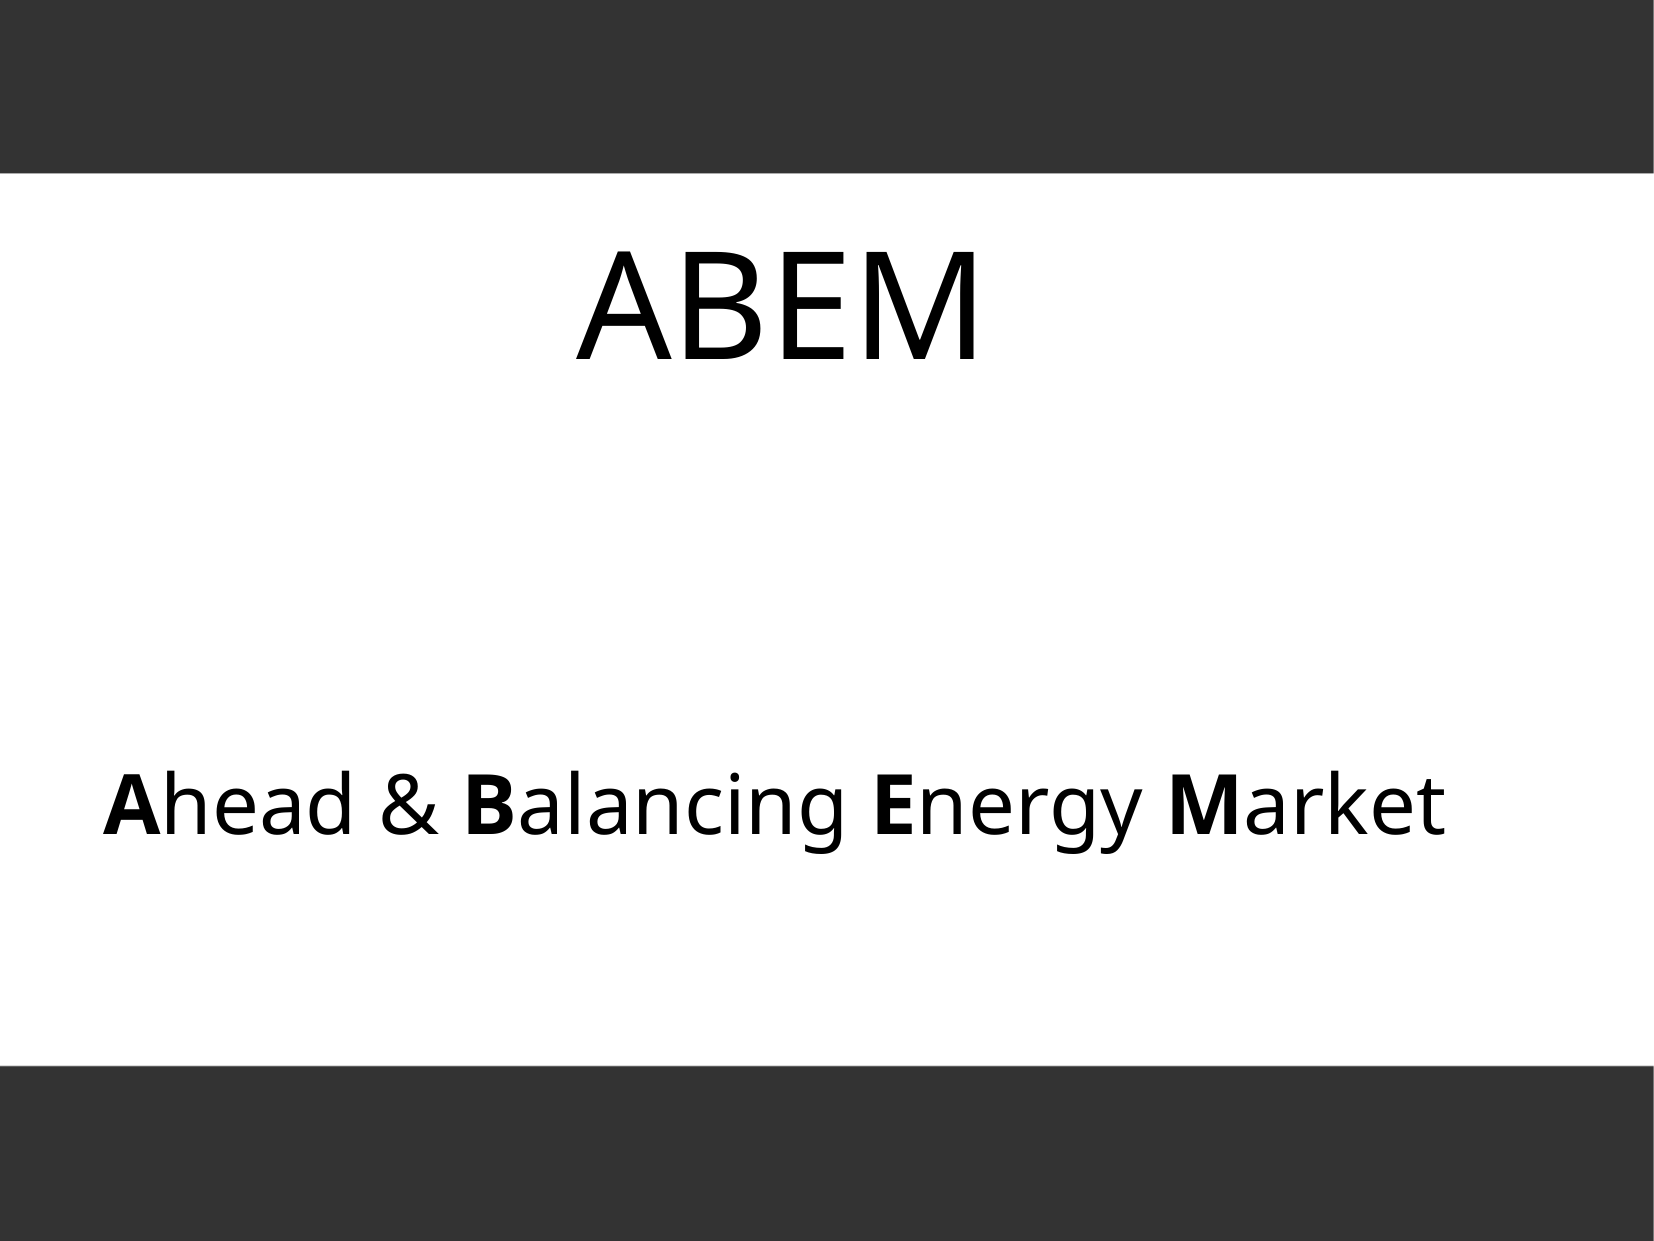

# ABEM
Ahead & Balancing Energy Market